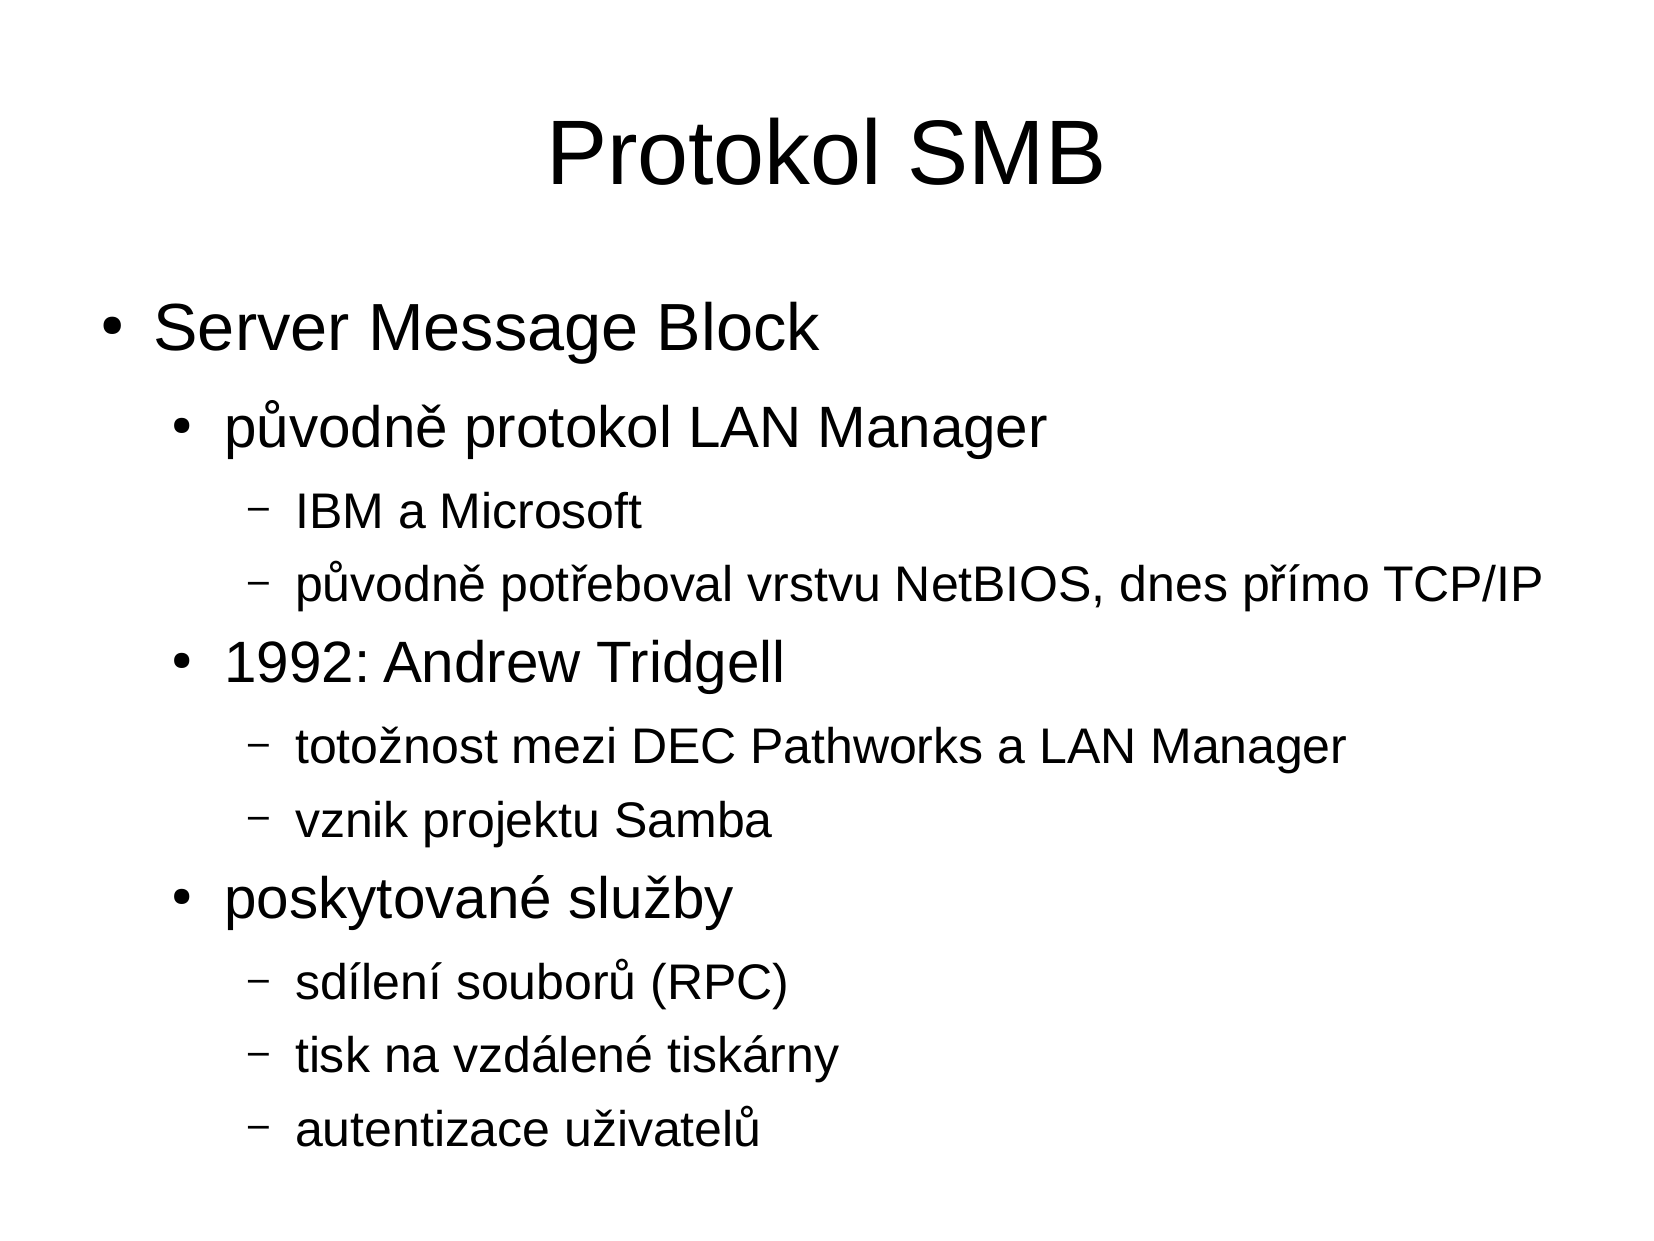

# Protokol SMB
Server Message Block
původně protokol LAN Manager
IBM a Microsoft
původně potřeboval vrstvu NetBIOS, dnes přímo TCP/IP
1992: Andrew Tridgell
totožnost mezi DEC Pathworks a LAN Manager
vznik projektu Samba
poskytované služby
sdílení souborů (RPC)
tisk na vzdálené tiskárny
autentizace uživatelů